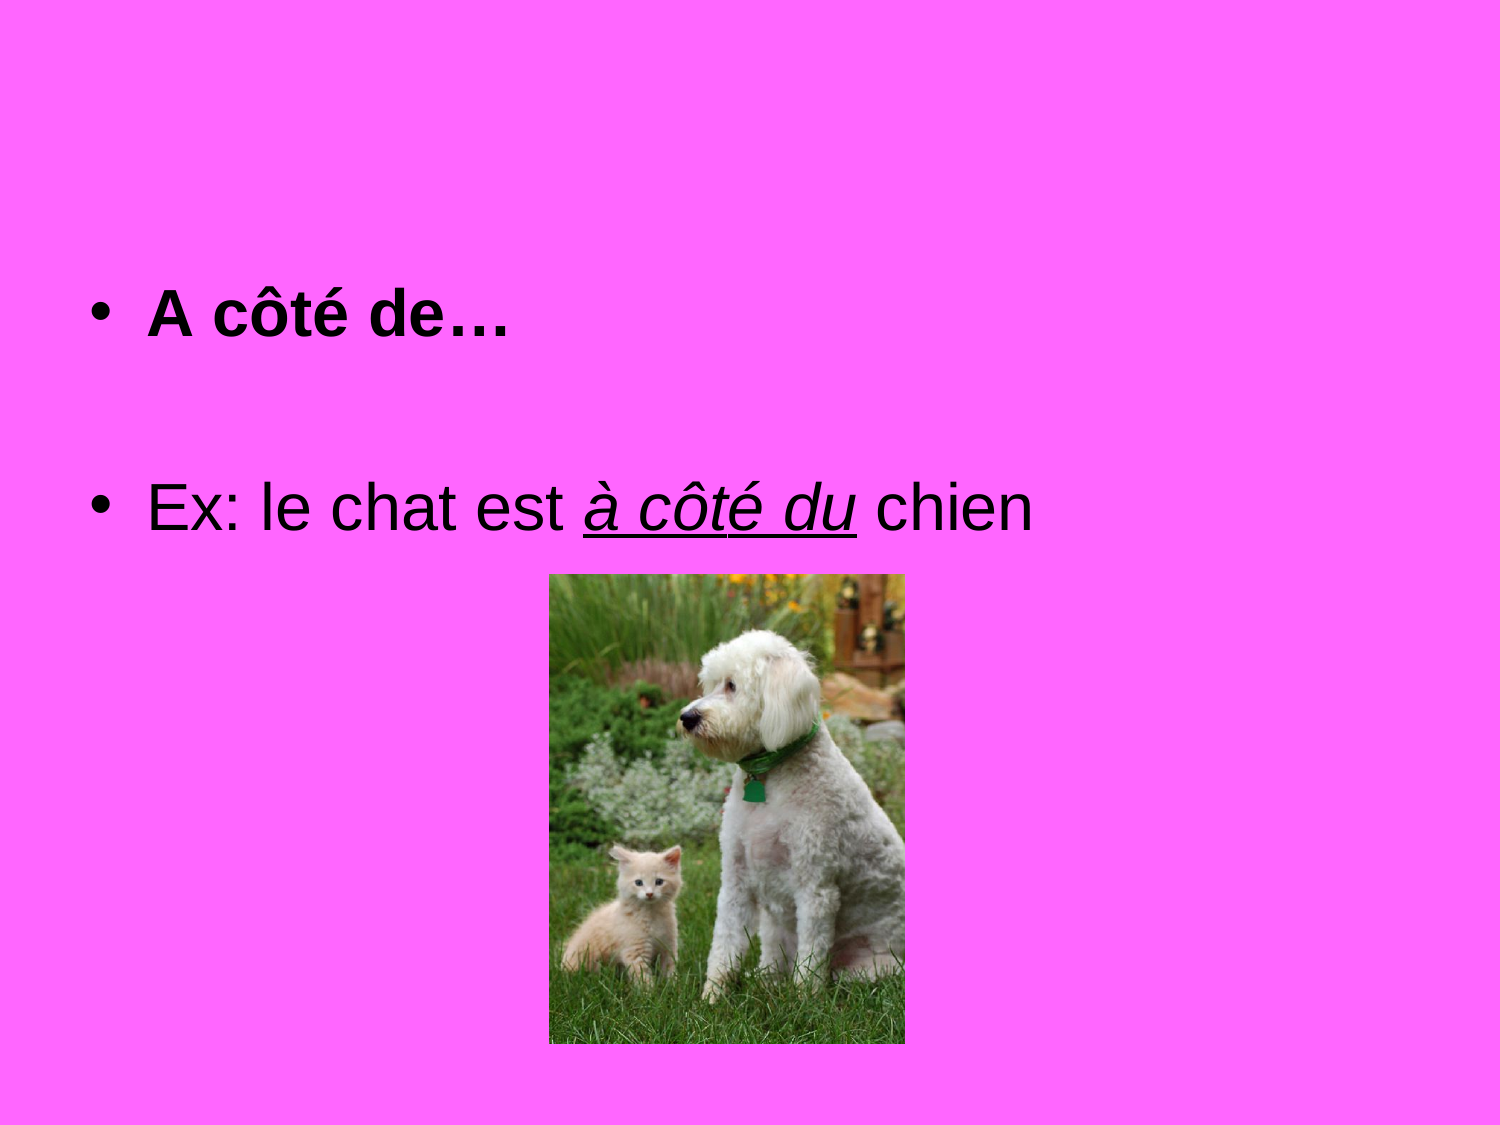

#
A côté de…
Ex: le chat est à côté du chien